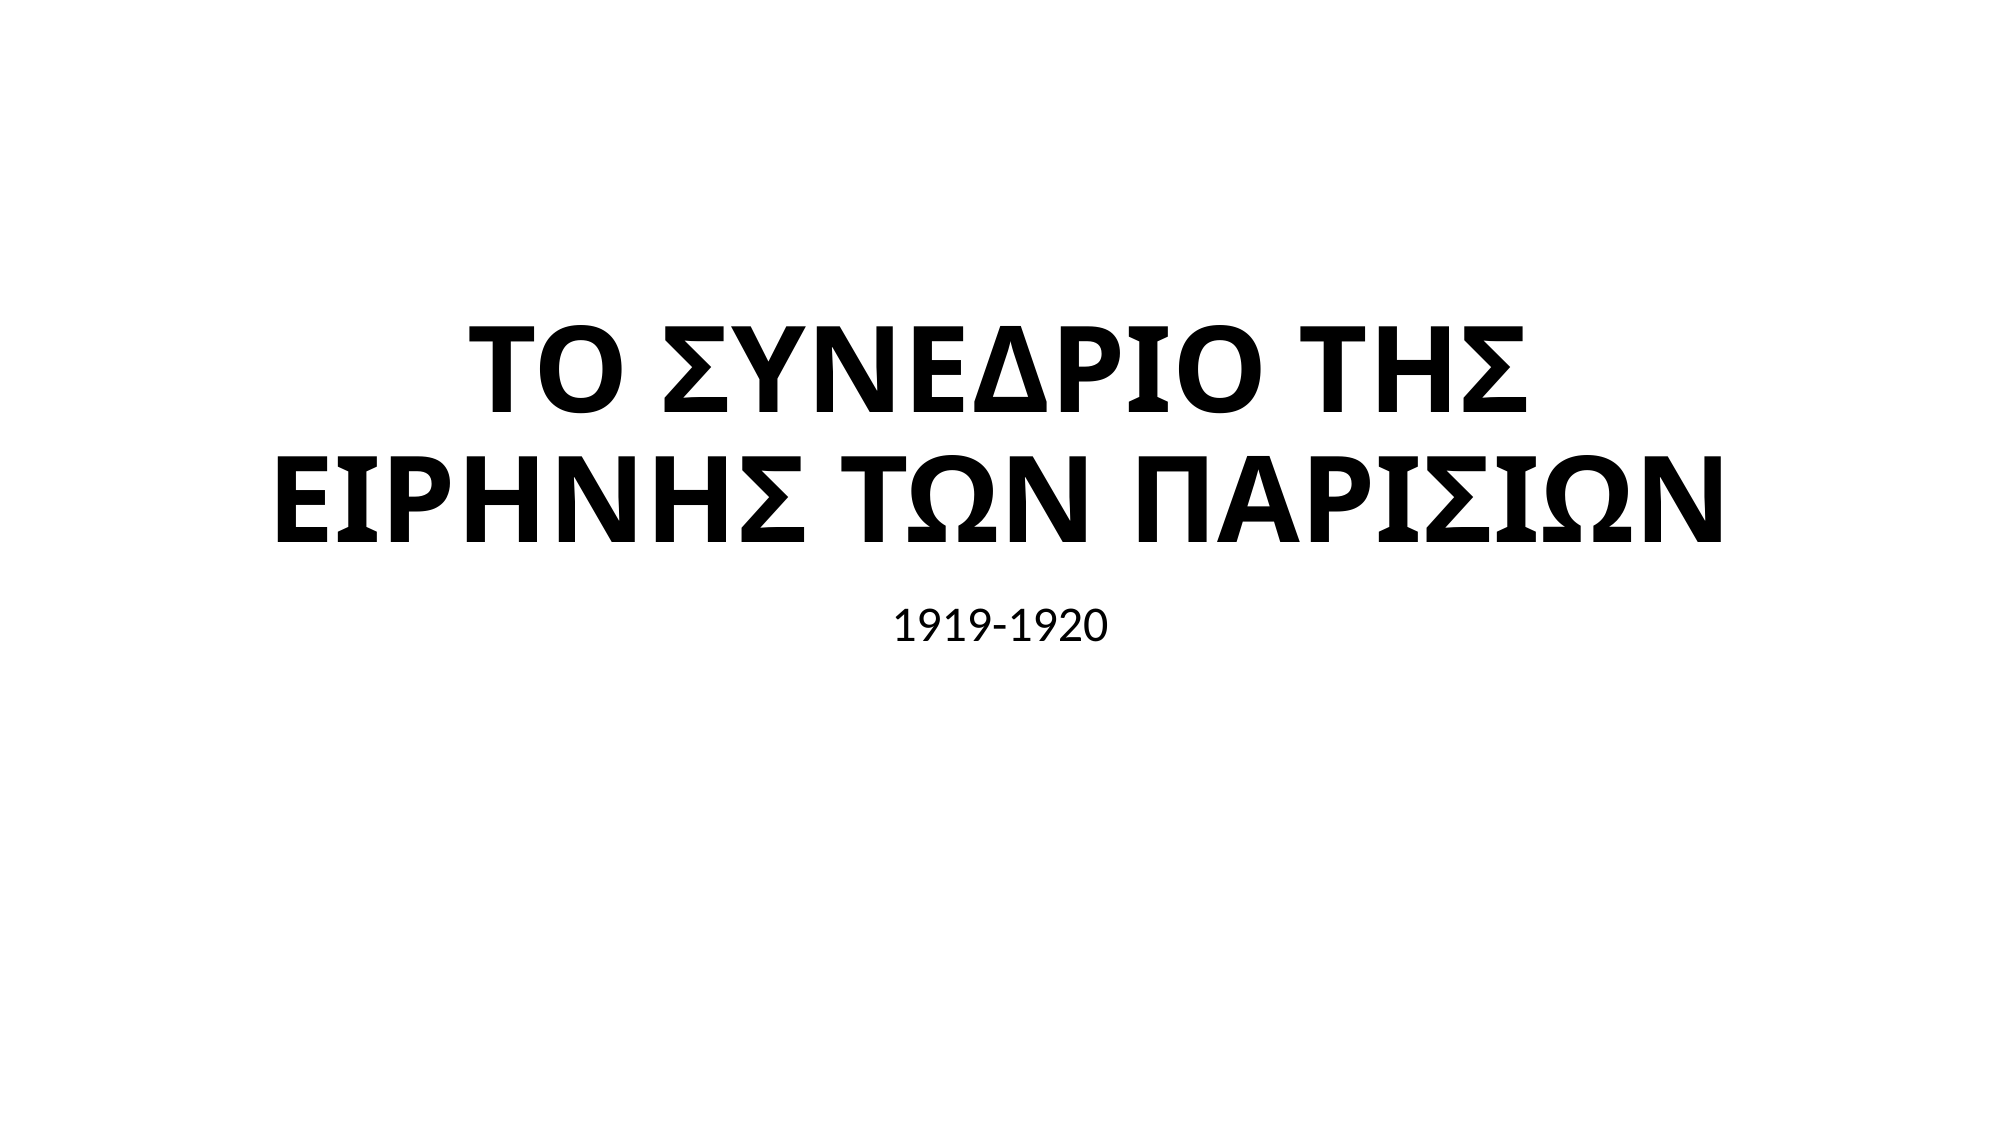

# ΤΟ ΣΥΝΕΔΡΙΟ ΤΗΣ ΕΙΡΗΝΗΣ ΤΩΝ ΠΑΡΙΣΙΩΝ
1919-1920